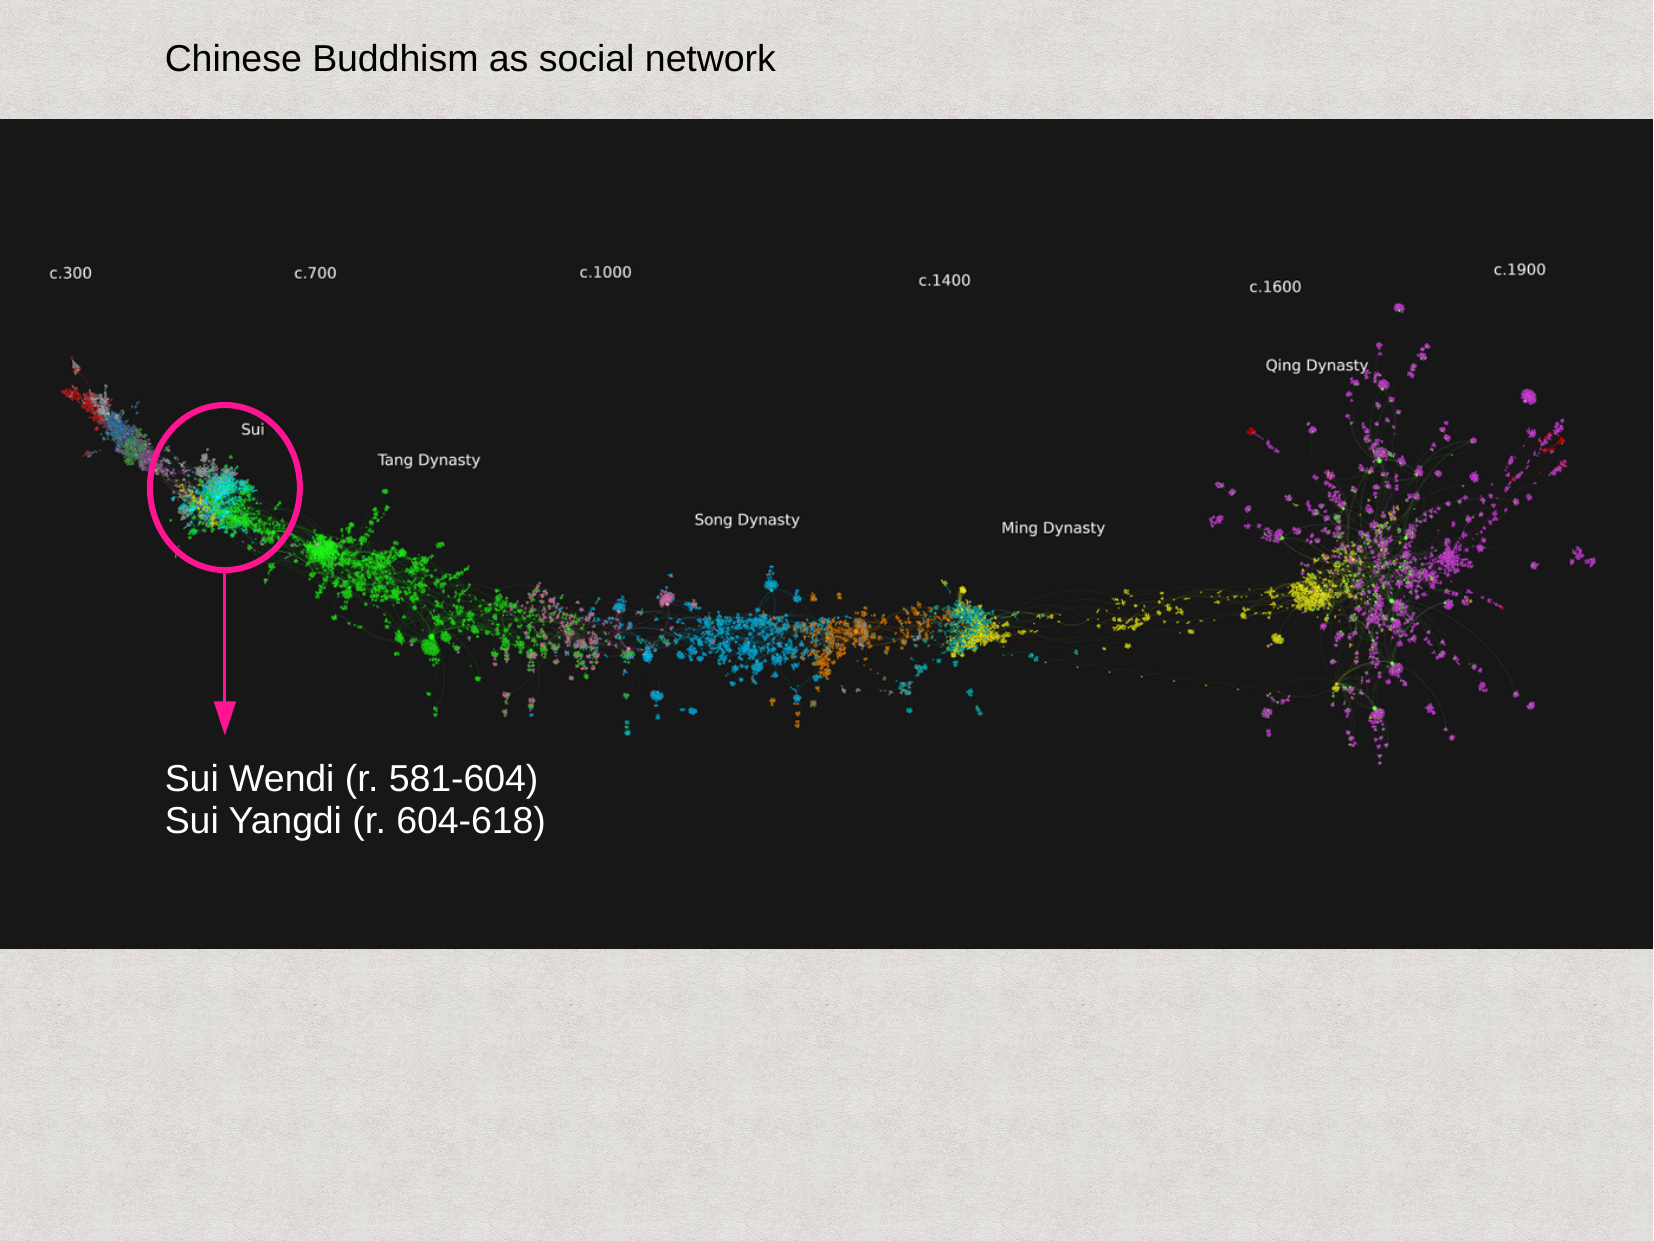

Chinese Buddhism as social network
Sui Wendi (r. 581-604)
Sui Yangdi (r. 604-618)